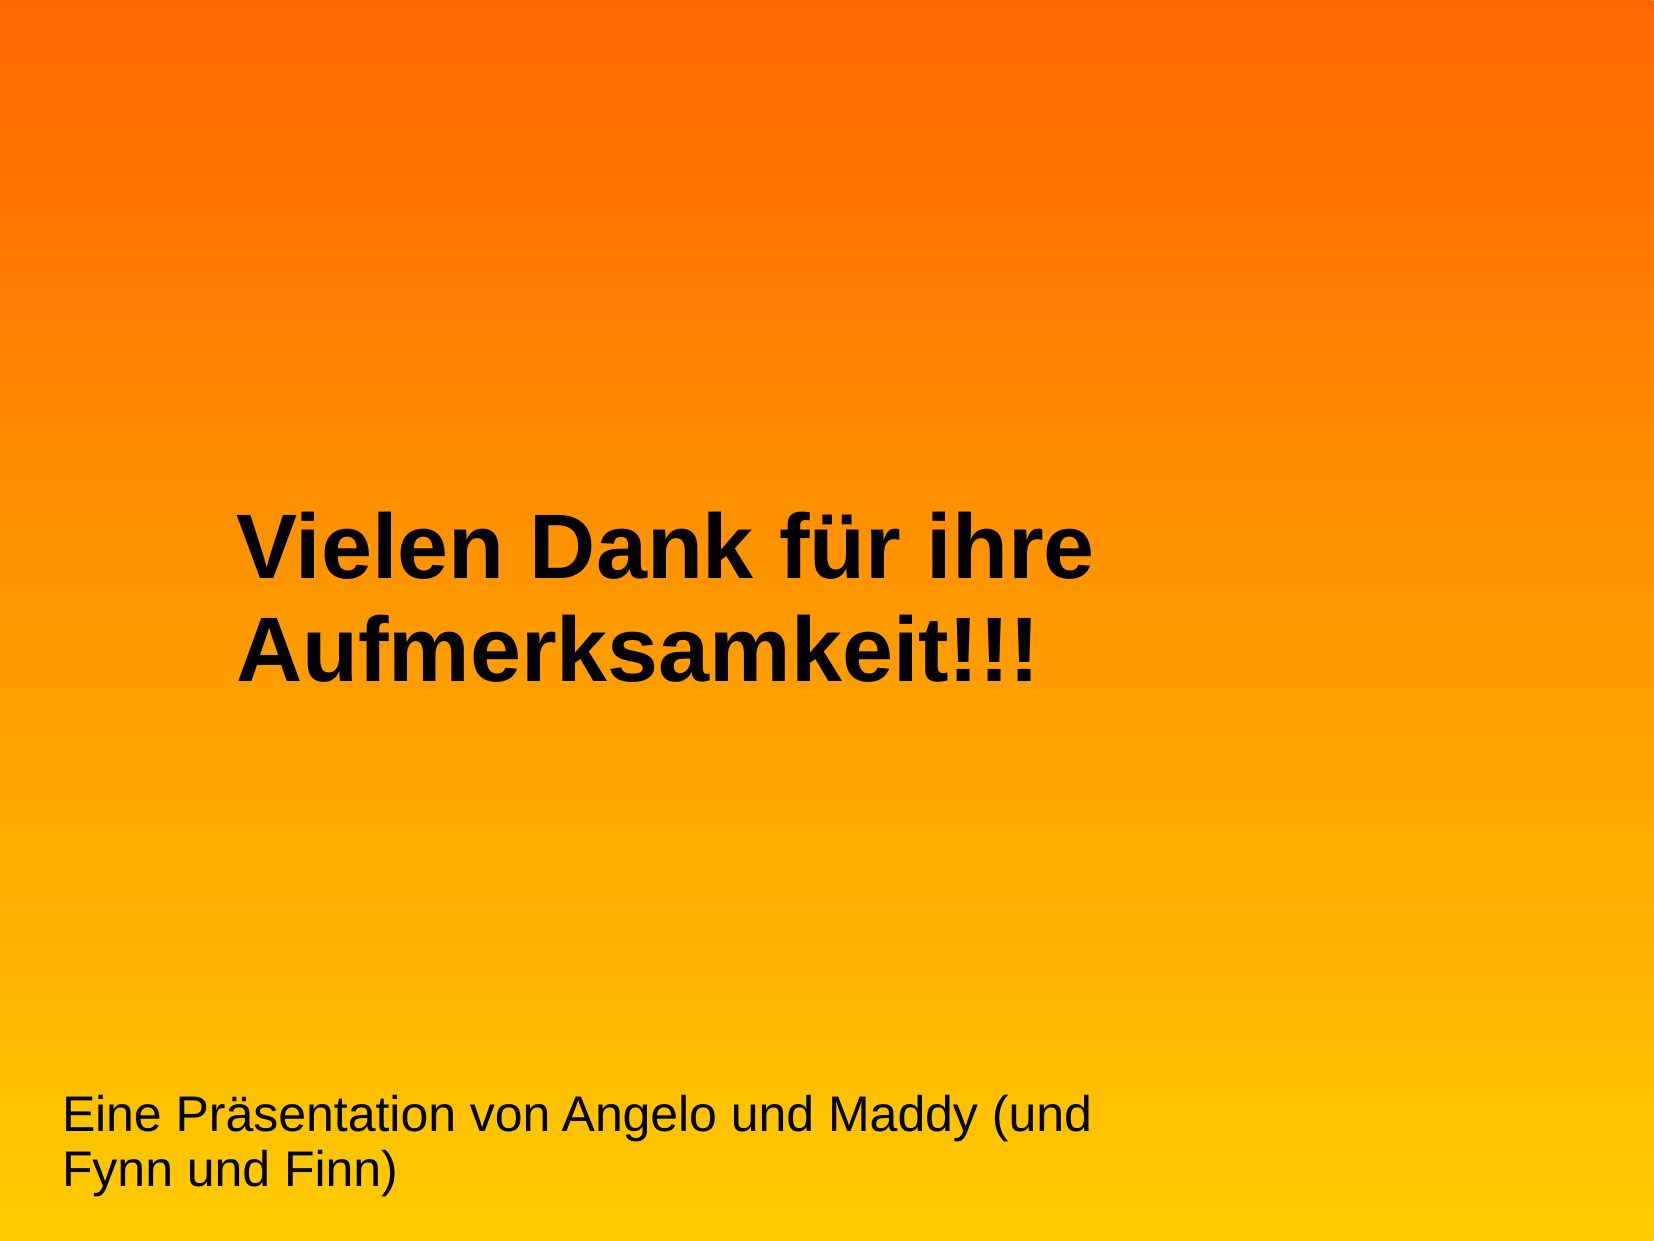

# Vielen Dank für ihre Aufmerksamkeit!!!
Eine Präsentation von Angelo und Maddy (und Fynn und Finn)